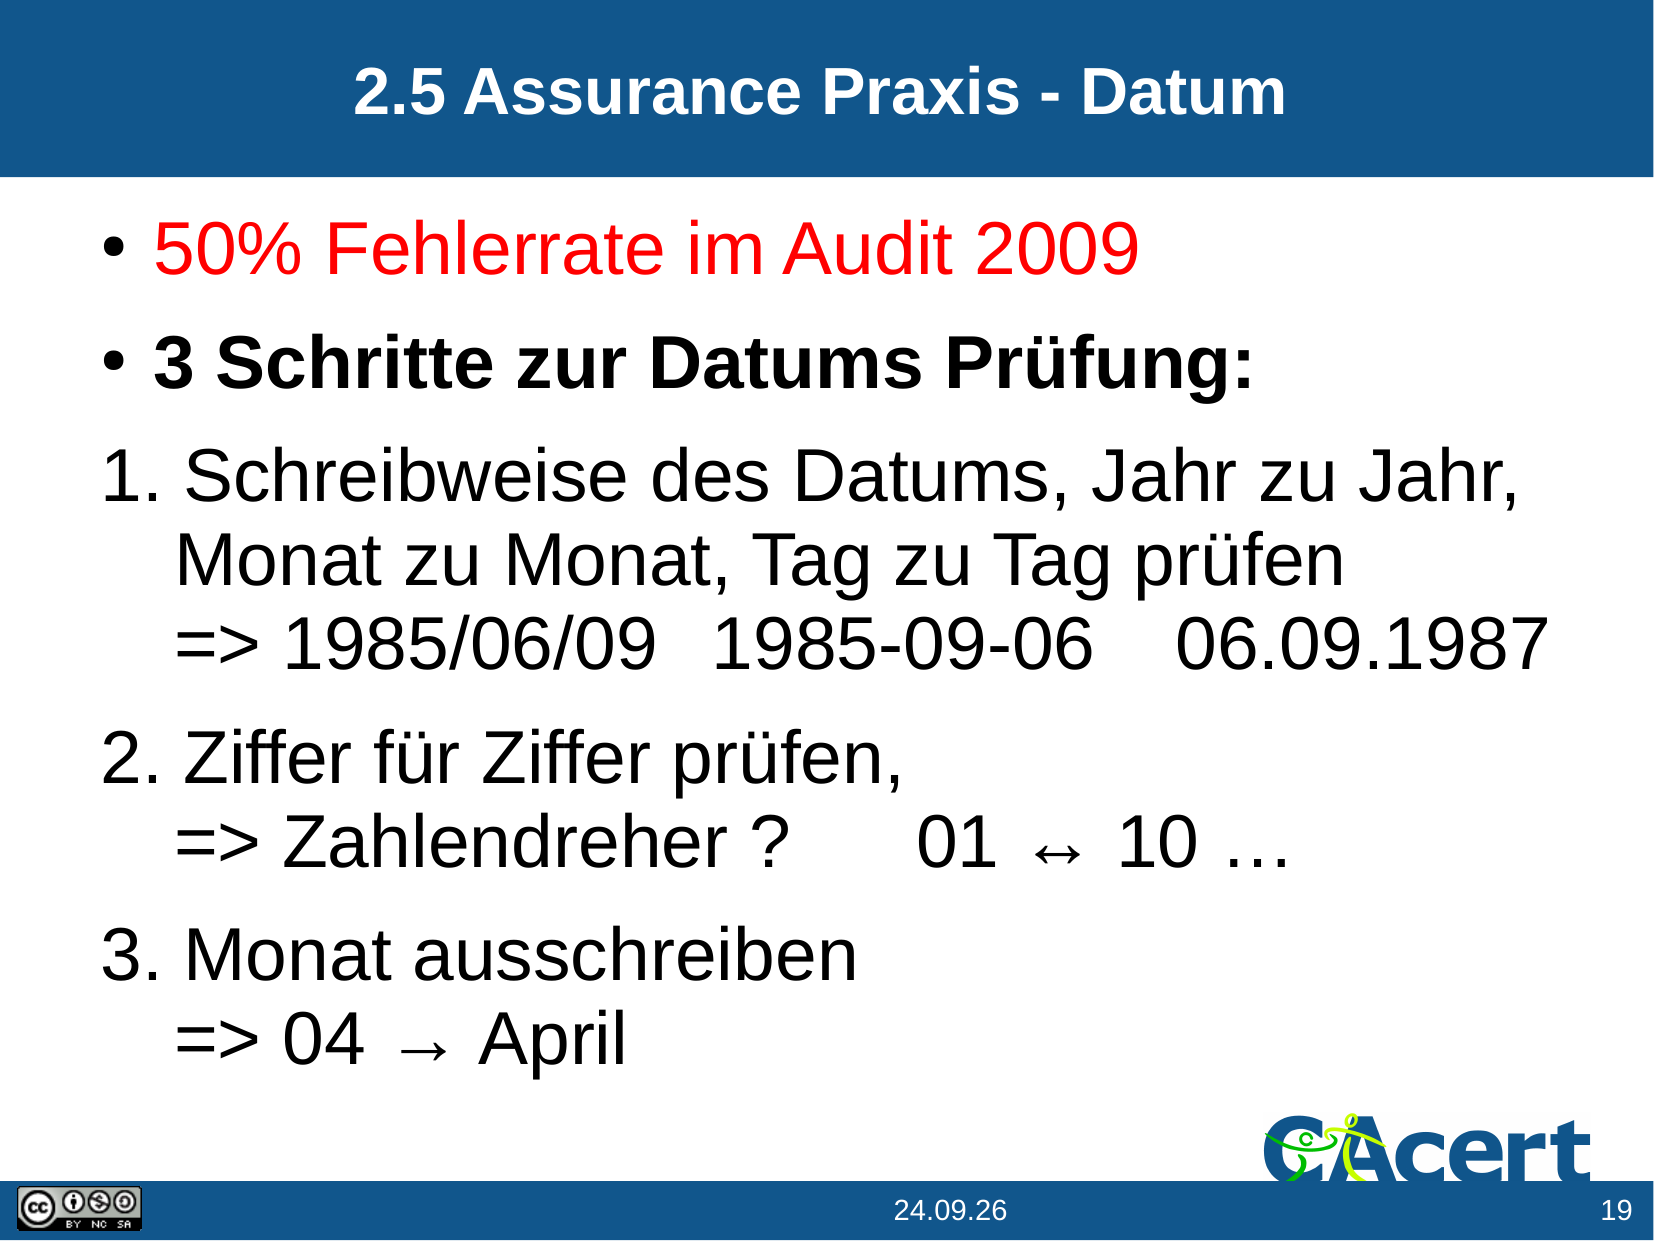

# 2.5 Assurance Praxis - Datum
50% Fehlerrate im Audit 2009
3 Schritte zur Datums Prüfung:
 Schreibweise des Datums, Jahr zu Jahr,
 Monat zu Monat, Tag zu Tag prüfen
 => 1985/06/09	 1985-09-06	 06.09.1987
 Ziffer für Ziffer prüfen,
 => Zahlendreher ? 01 ↔ 10 …
 Monat ausschreiben
 => 04 → April